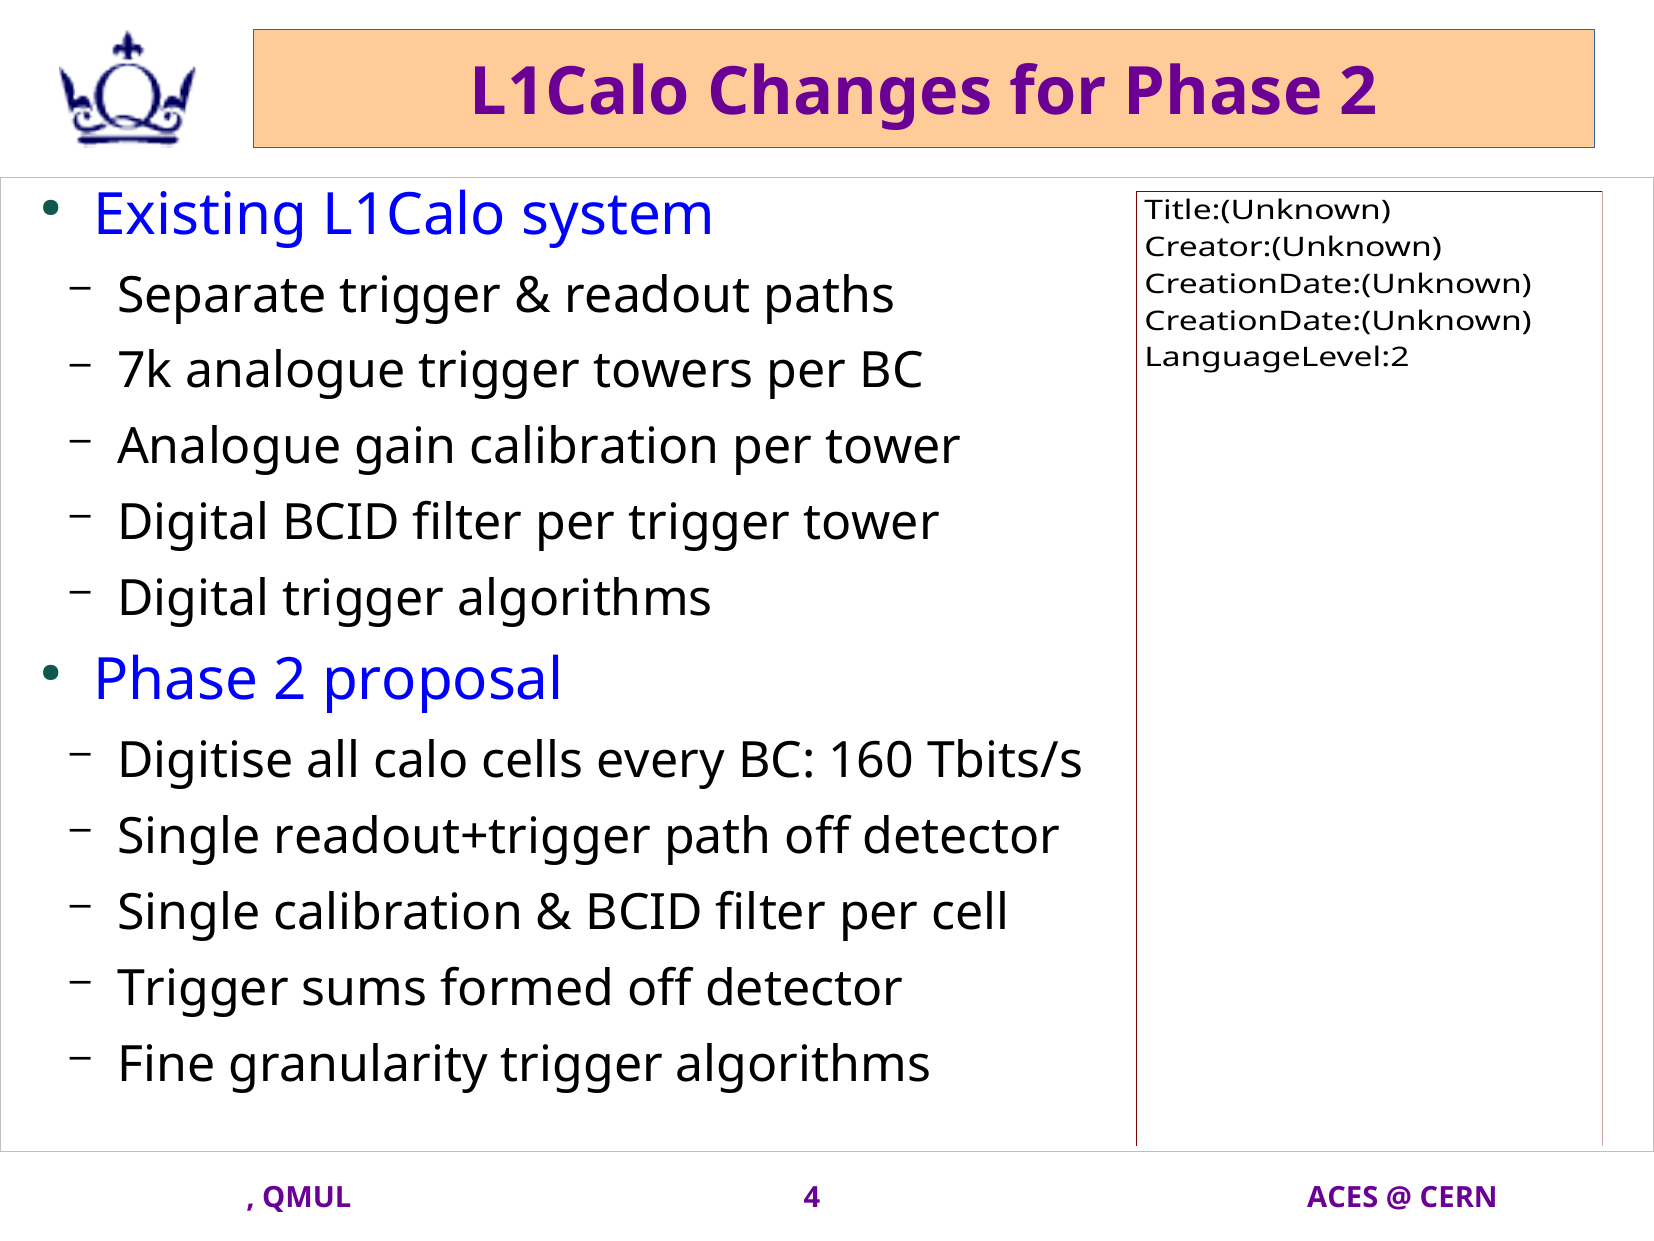

# L1Calo Changes for Phase 2
Existing L1Calo system
Separate trigger & readout paths
7k analogue trigger towers per BC
Analogue gain calibration per tower
Digital BCID filter per trigger tower
Digital trigger algorithms
Phase 2 proposal
Digitise all calo cells every BC: 160 Tbits/s
Single readout+trigger path off detector
Single calibration & BCID filter per cell
Trigger sums formed off detector
Fine granularity trigger algorithms